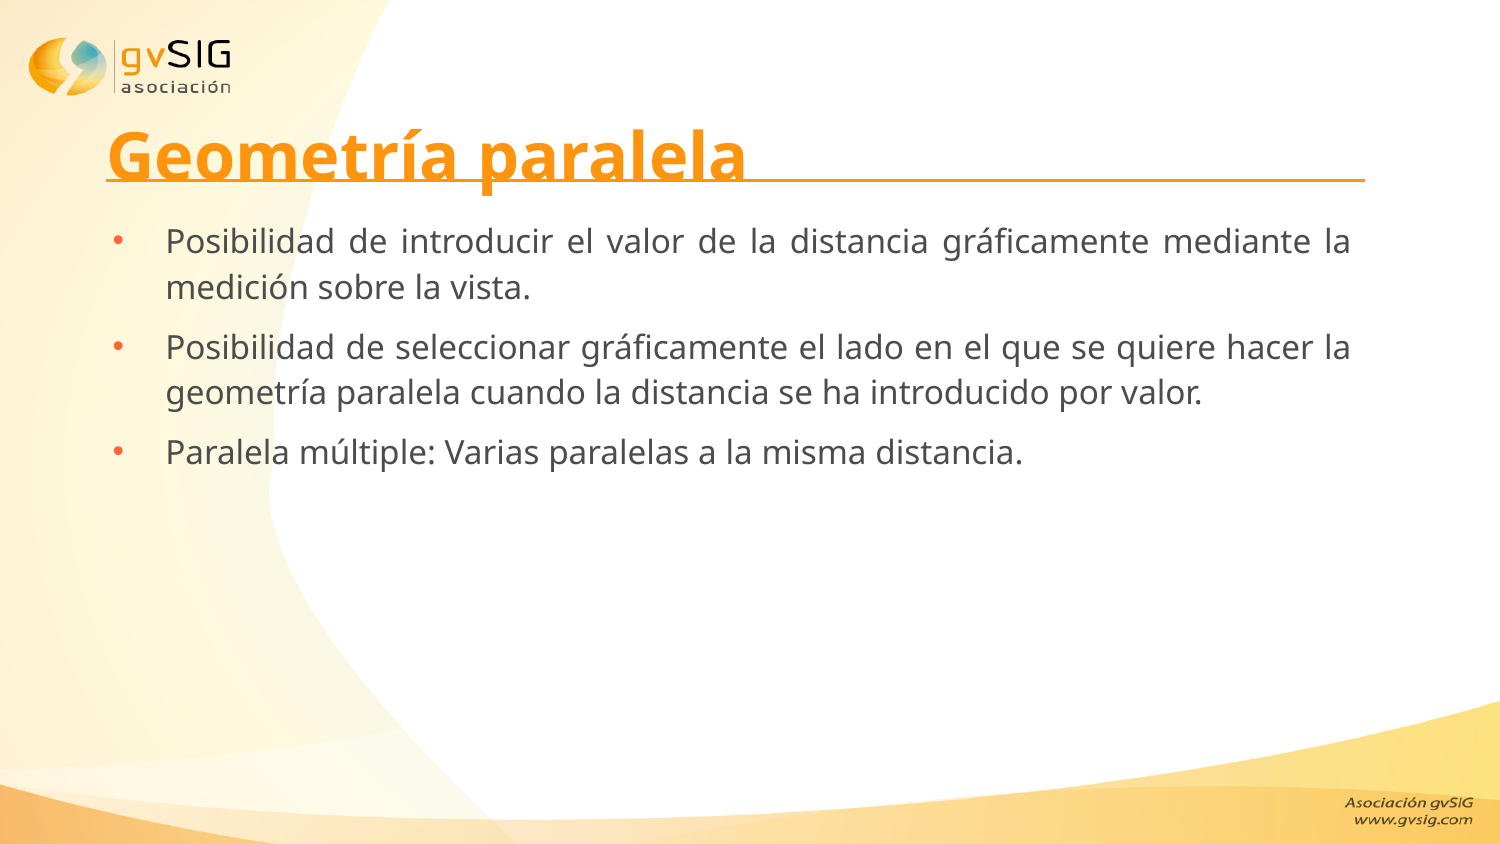

# Geometría paralela
Posibilidad de introducir el valor de la distancia gráficamente mediante la medición sobre la vista.
Posibilidad de seleccionar gráficamente el lado en el que se quiere hacer la geometría paralela cuando la distancia se ha introducido por valor.
Paralela múltiple: Varias paralelas a la misma distancia.